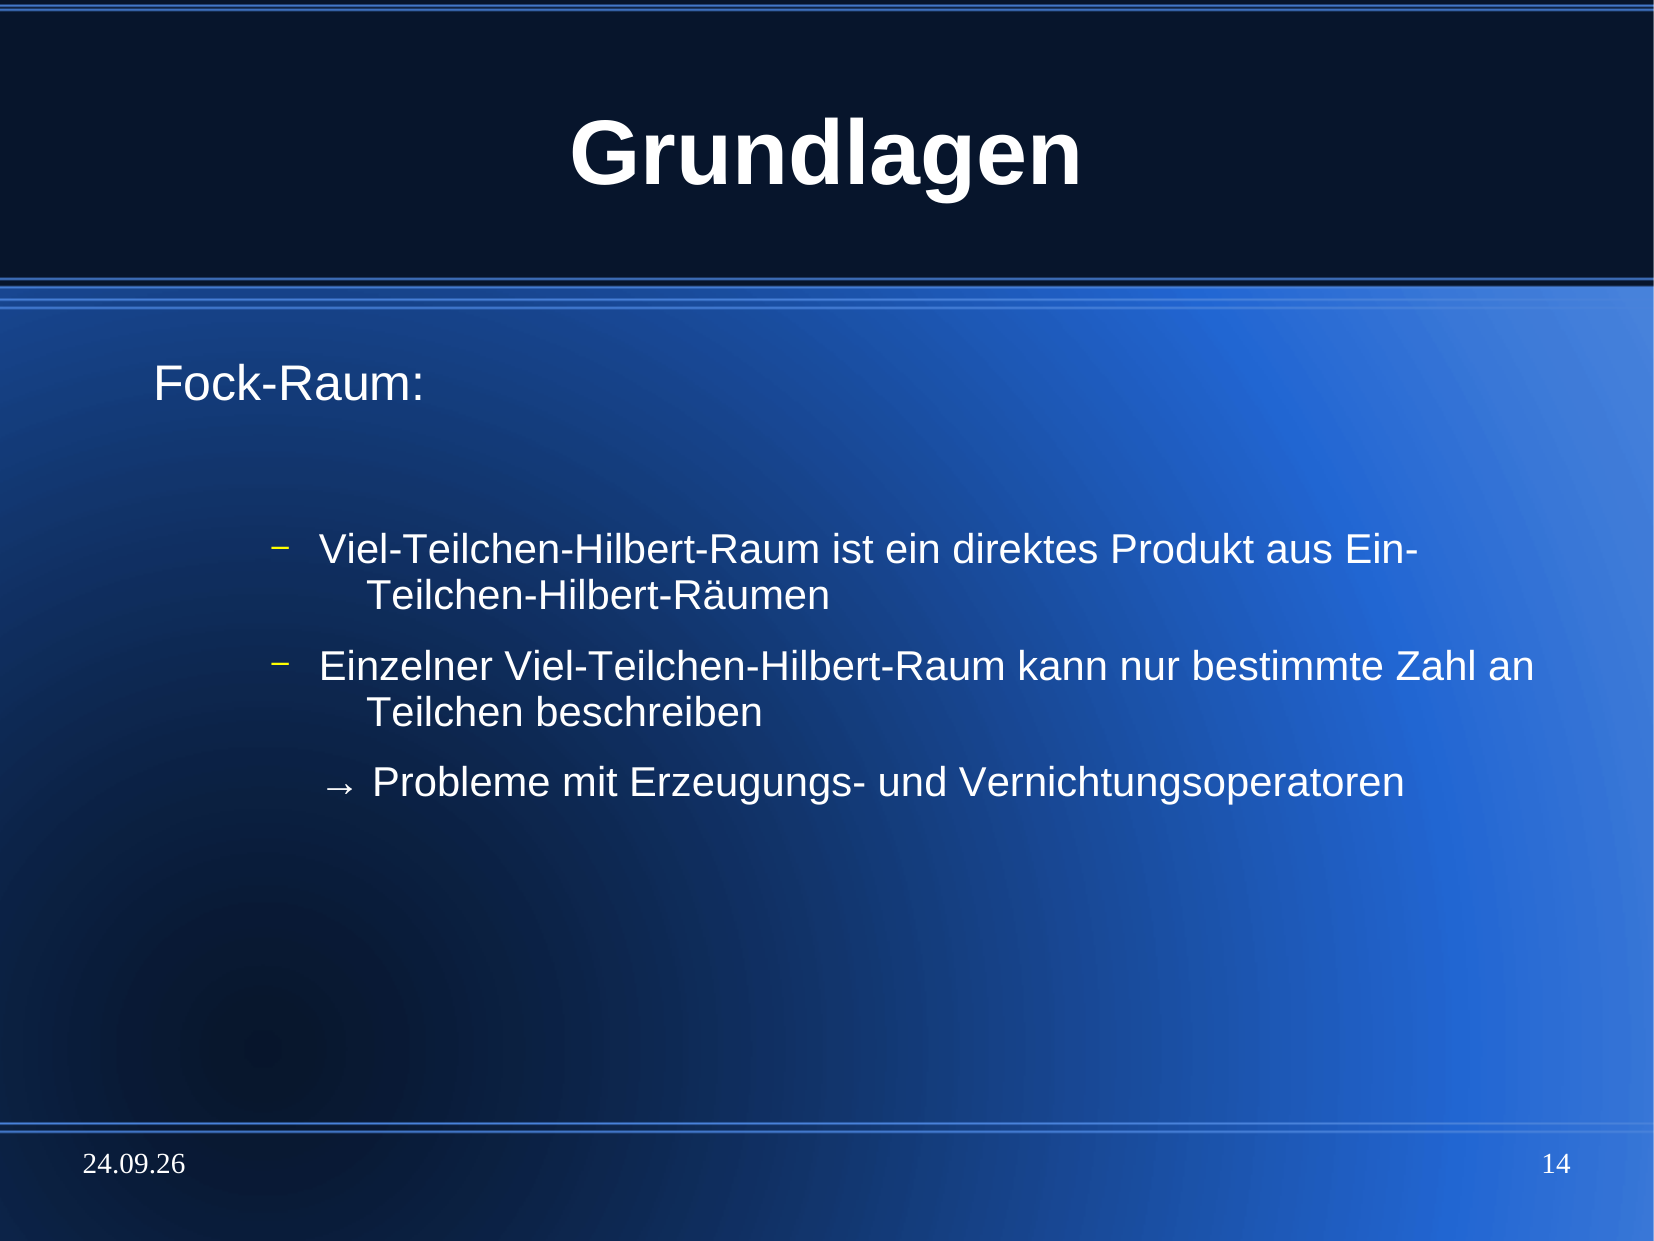

# Grundlagen
Fock-Raum:
Viel-Teilchen-Hilbert-Raum ist ein direktes Produkt aus Ein-Teilchen-Hilbert-Räumen
Einzelner Viel-Teilchen-Hilbert-Raum kann nur bestimmte Zahl an Teilchen beschreiben
→ Probleme mit Erzeugungs- und Vernichtungsoperatoren
14